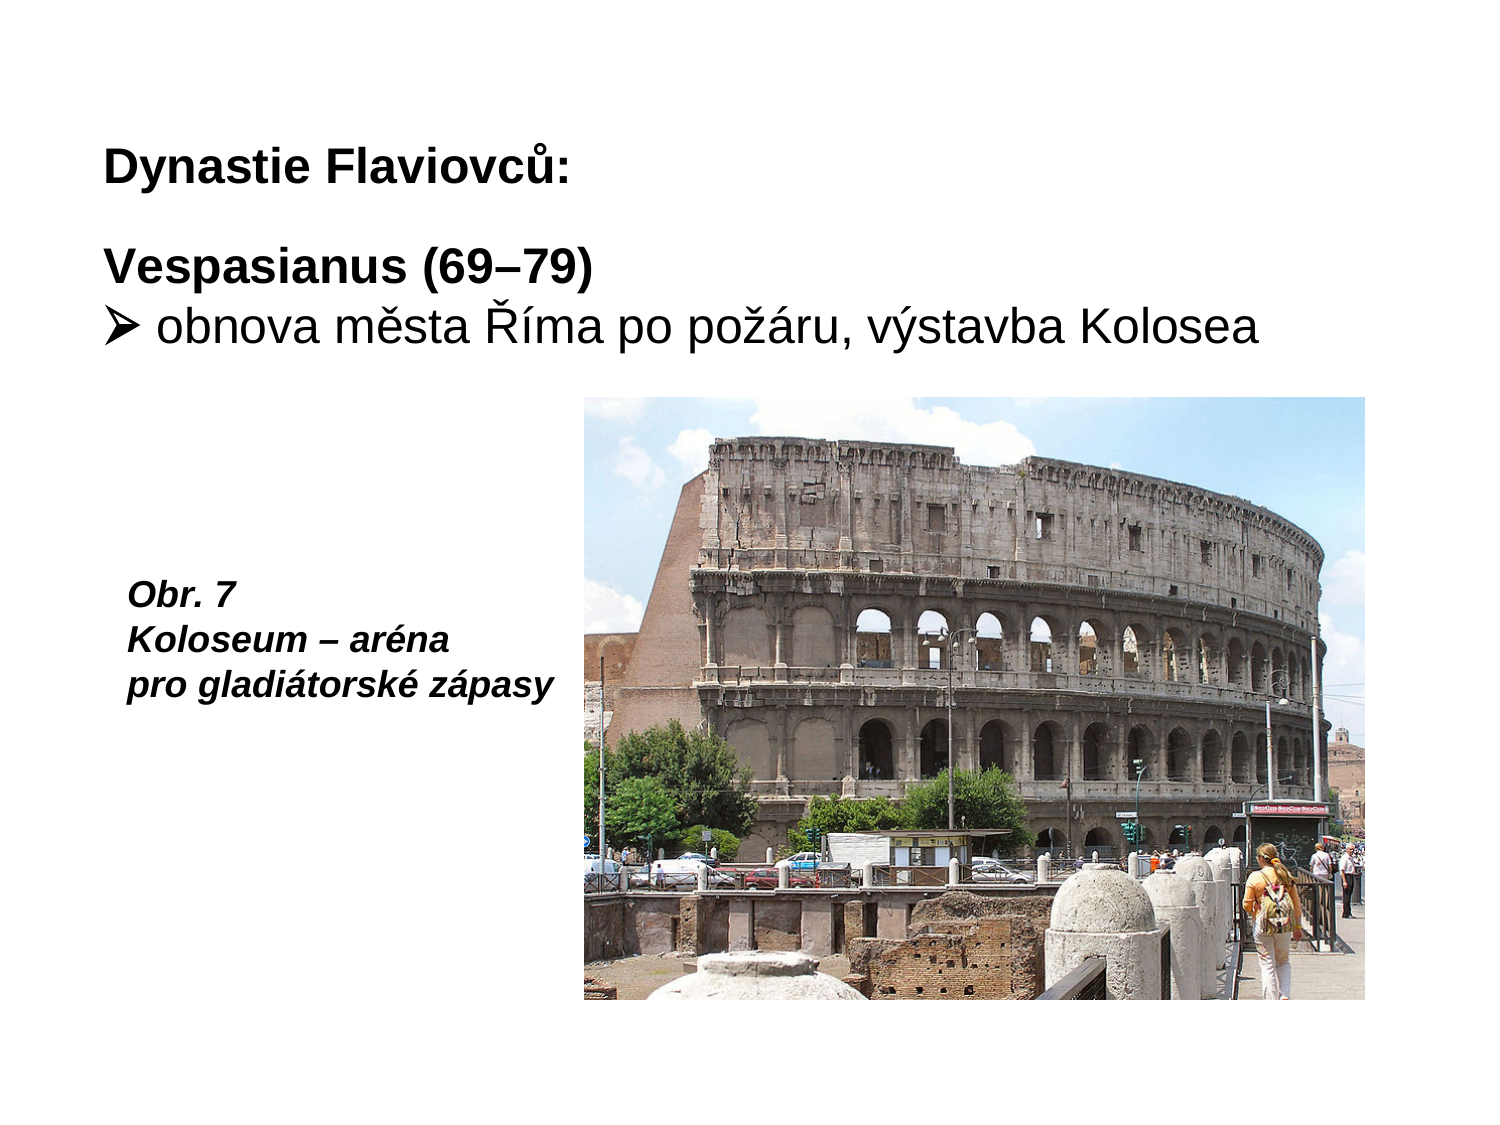

Dynastie Flaviovců:
Vespasianus (69–79)
 obnova města Říma po požáru, výstavba Kolosea
Obr. 7
Koloseum – aréna
pro gladiátorské zápasy